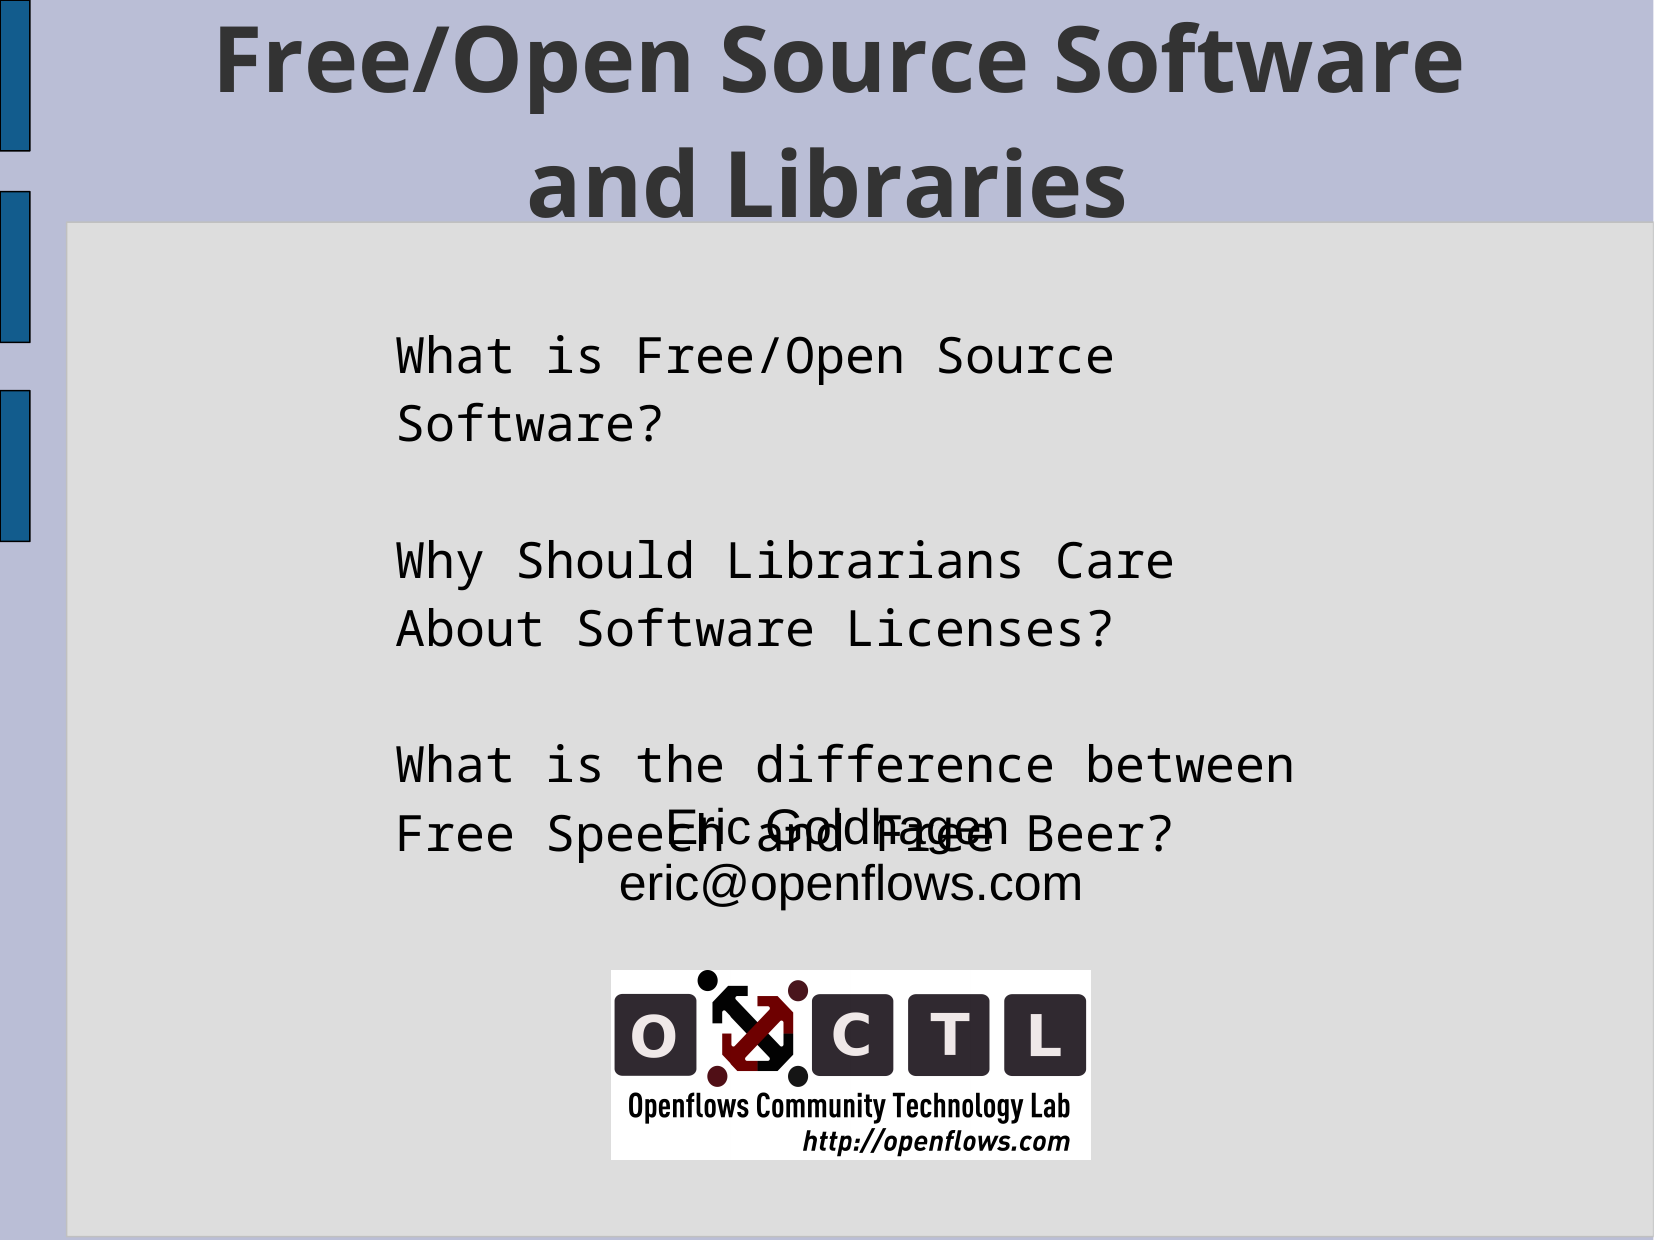

# Free/Open Source Software and Libraries
What is Free/Open Source Software?
Why Should Librarians Care About Software Licenses?
What is the difference between Free Speech and Free Beer?
Eric Goldhagen
 eric@openflows.com